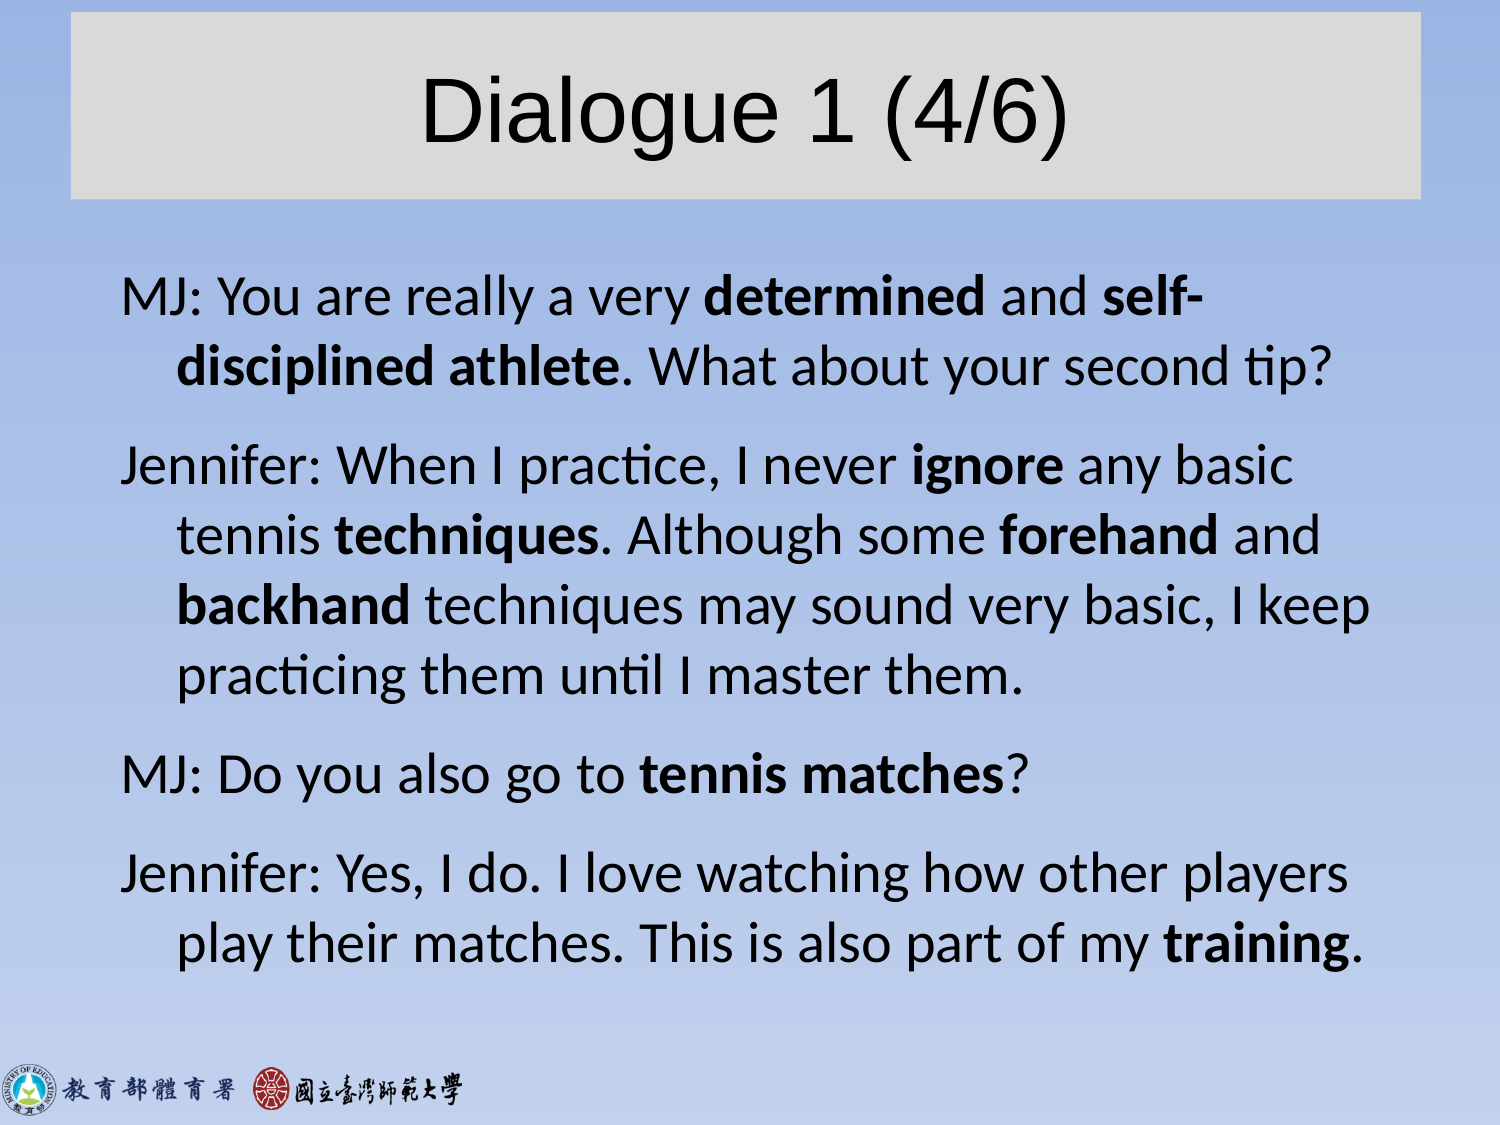

# Dialogue 1 (4/6)
| |
| --- |
MJ: You are really a very determined and self-disciplined athlete. What about your second tip?
Jennifer: When I practice, I never ignore any basic tennis techniques. Although some forehand and backhand techniques may sound very basic, I keep practicing them until I master them.
MJ: Do you also go to tennis matches?
Jennifer: Yes, I do. I love watching how other players play their matches. This is also part of my training.